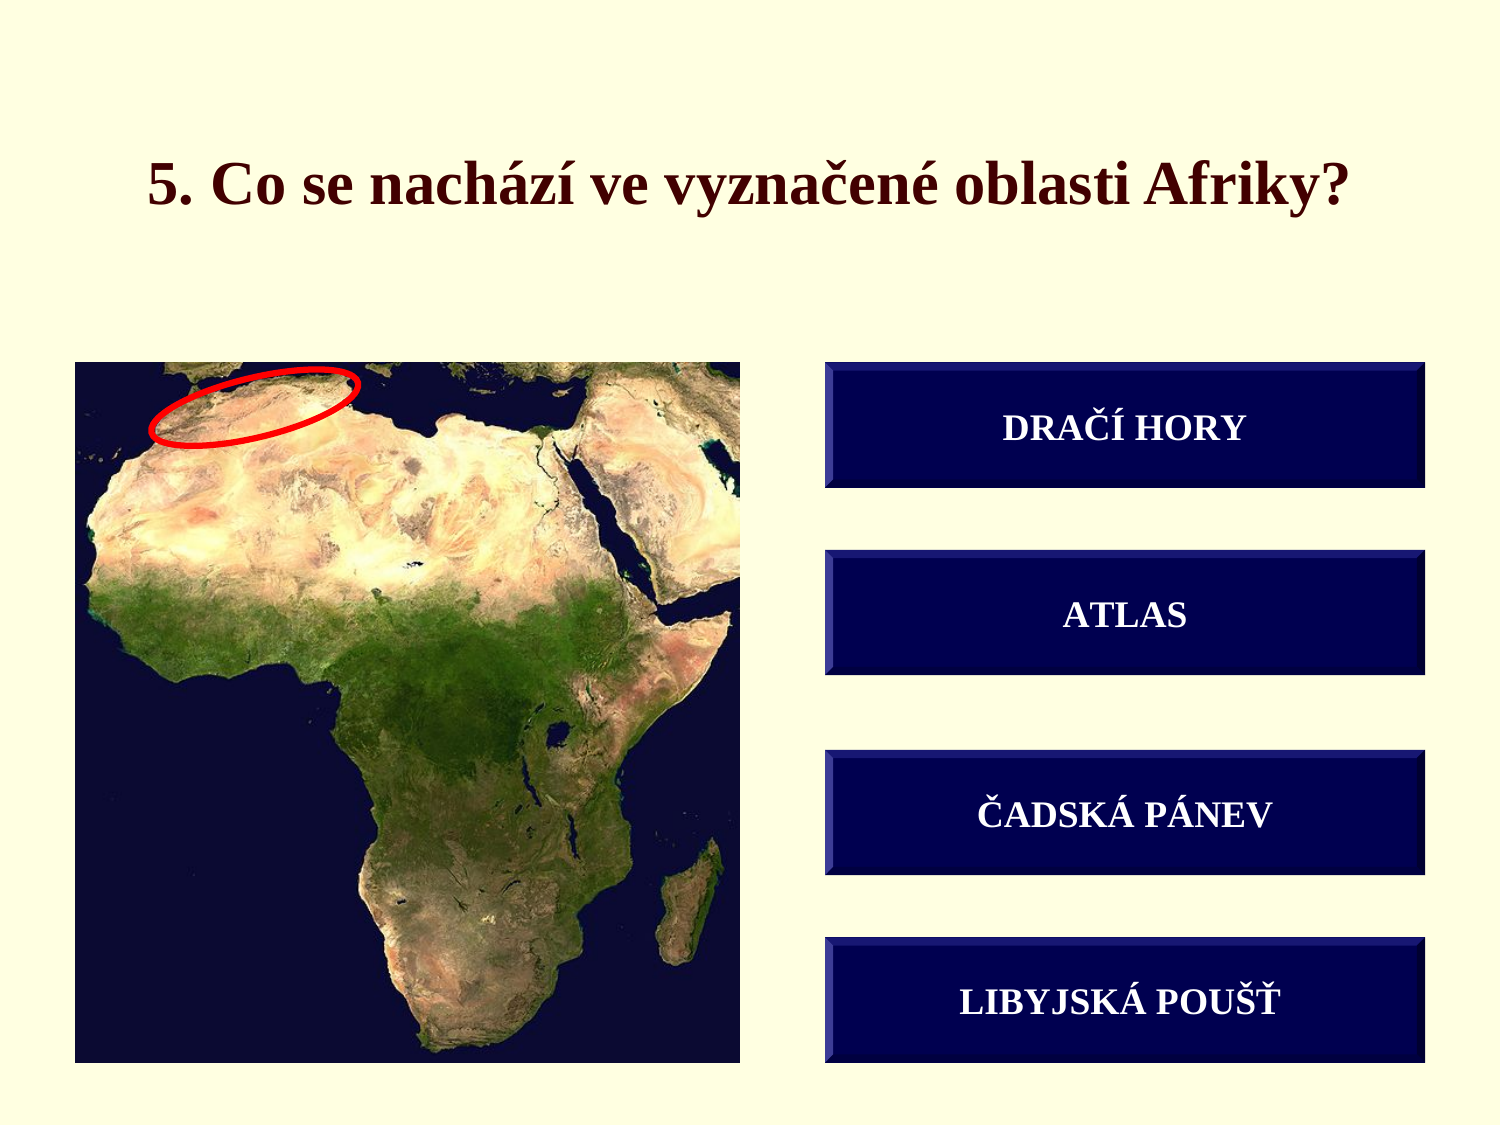

# 5. Co se nachází ve vyznačené oblasti Afriky?
DRAČÍ HORY
ATLAS
ČADSKÁ PÁNEV
LIBYJSKÁ POUŠŤ